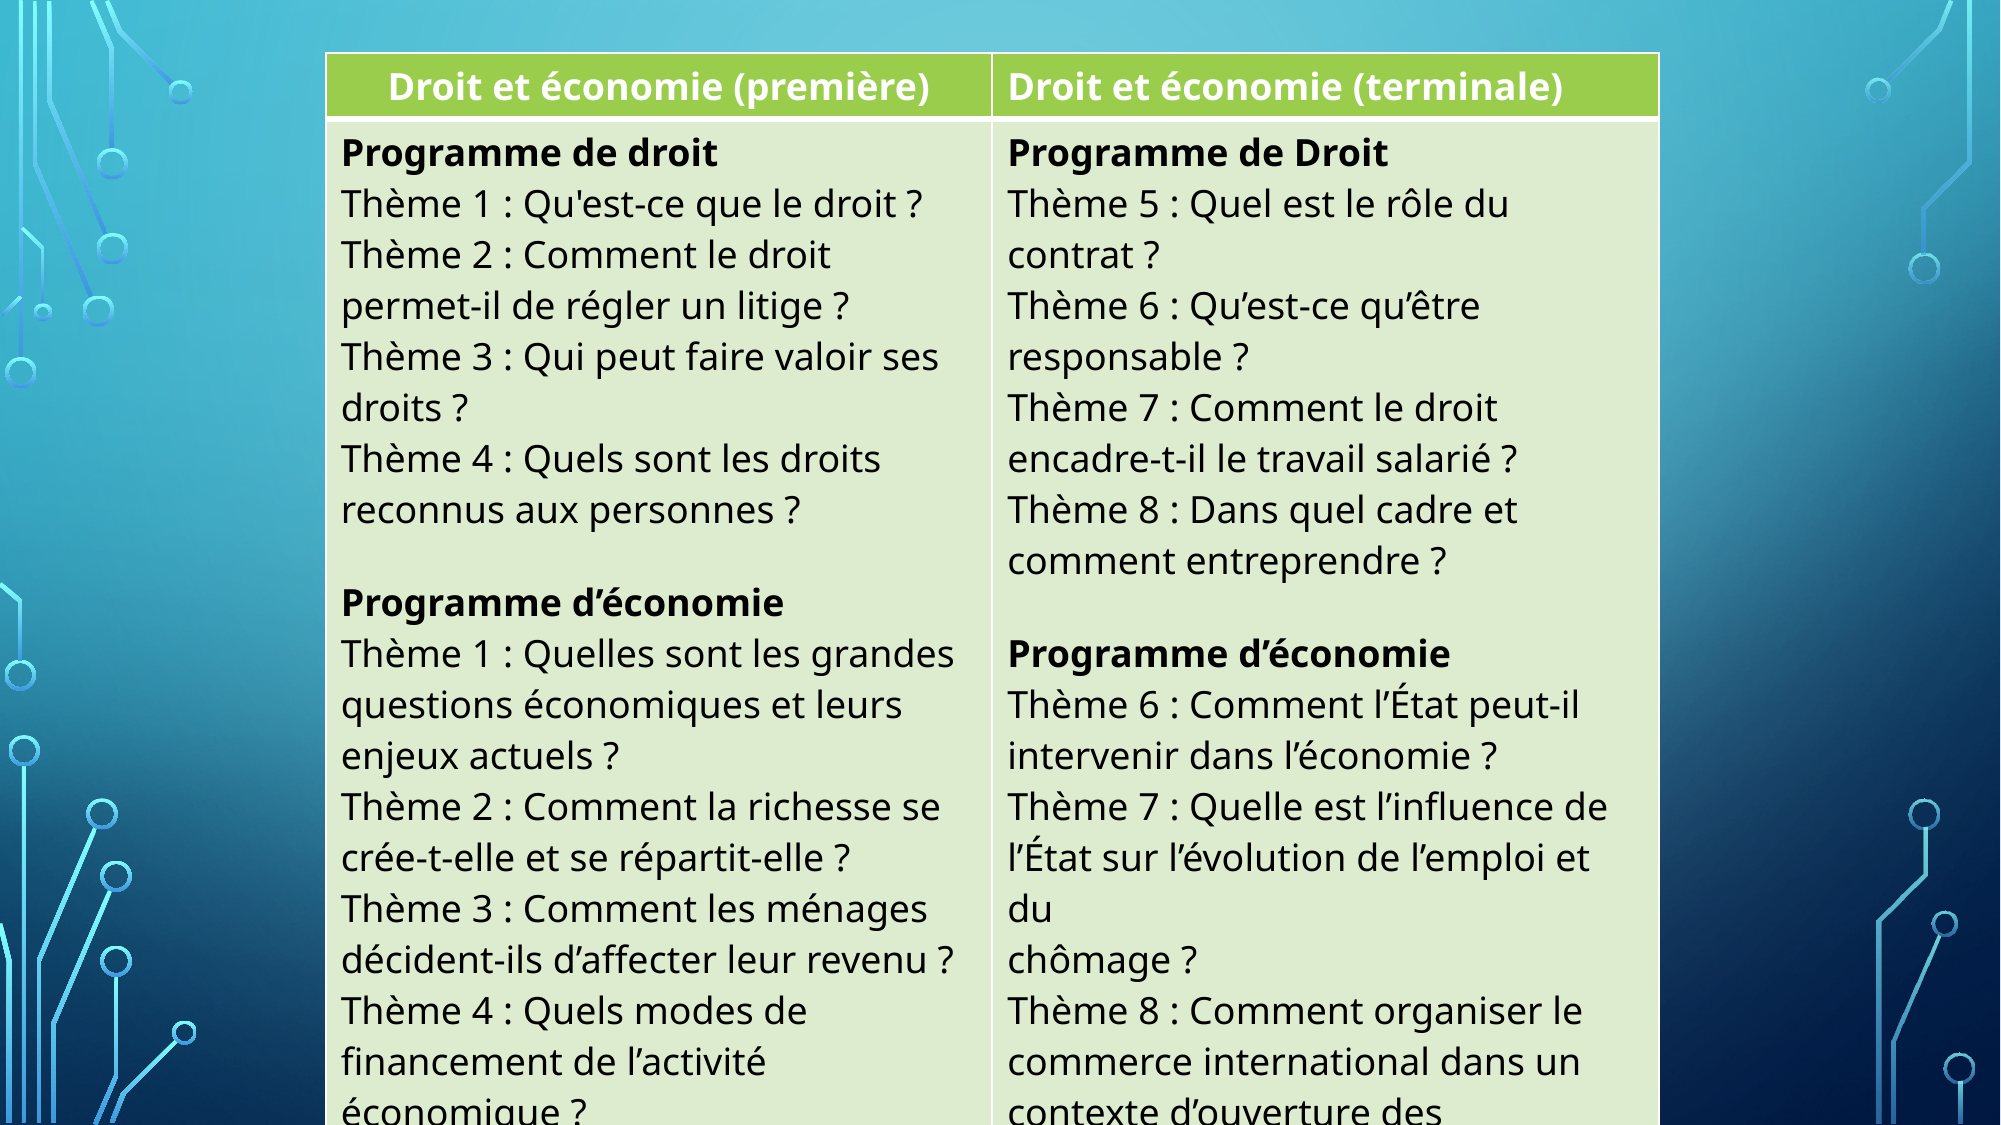

| Droit et économie (première) | Droit et économie (terminale) |
| --- | --- |
| Programme de droit Thème 1 : Qu'est-ce que le droit ? Thème 2 : Comment le droit permet-il de régler un litige ? Thème 3 : Qui peut faire valoir ses droits ? Thème 4 : Quels sont les droits reconnus aux personnes ? Programme d’économie Thème 1 : Quelles sont les grandes questions économiques et leurs enjeux actuels ? Thème 2 : Comment la richesse se crée-t-elle et se répartit-elle ? Thème 3 : Comment les ménages décident-ils d’affecter leur revenu ? Thème 4 : Quels modes de financement de l’activité économique ? Thème 5 : Les marchés des biens et services sont-ils concurrentiels ? | Programme de Droit Thème 5 : Quel est le rôle du contrat ? Thème 6 : Qu’est-ce qu’être responsable ? Thème 7 : Comment le droit encadre-t-il le travail salarié ? Thème 8 : Dans quel cadre et comment entreprendre ? Programme d’économie Thème 6 : Comment l’État peut-il intervenir dans l’économie ? Thème 7 : Quelle est l’influence de l’État sur l’évolution de l’emploi et du chômage ? Thème 8 : Comment organiser le commerce international dans un contexte d’ouverture des échanges ? Thème 9 : Comment concilier la croissance économique et le développement durable ? |